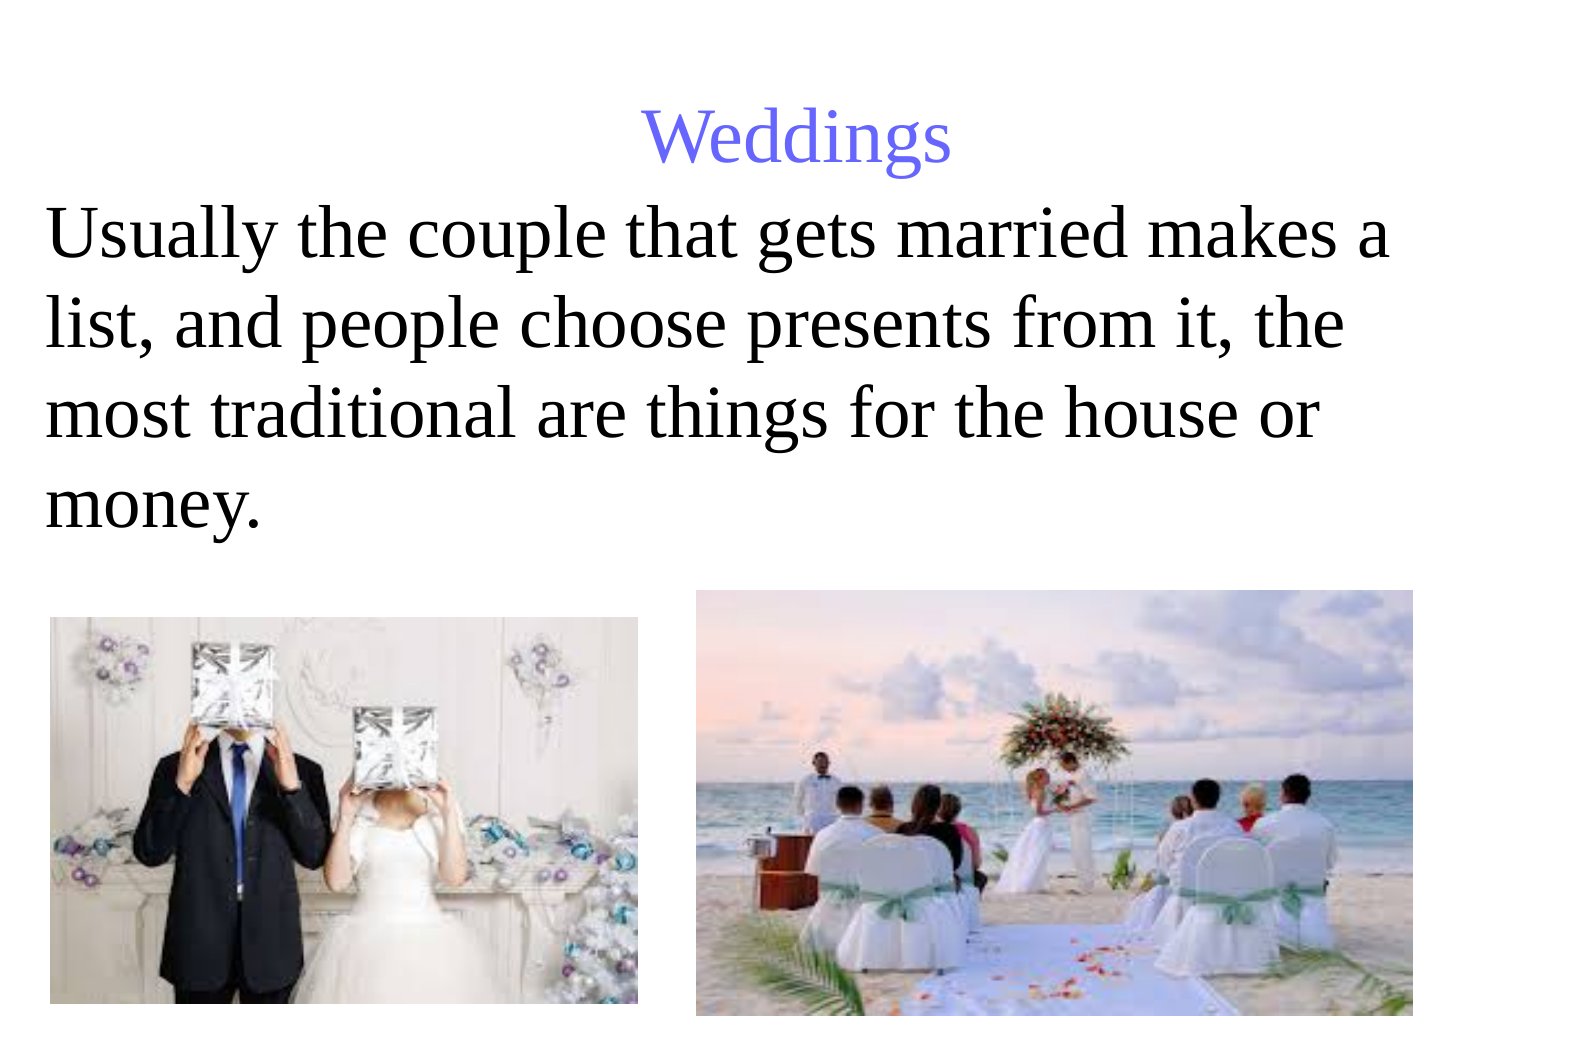

# Weddings
Usually the couple that gets married makes a list, and people choose presents from it, the most traditional are things for the house or money.